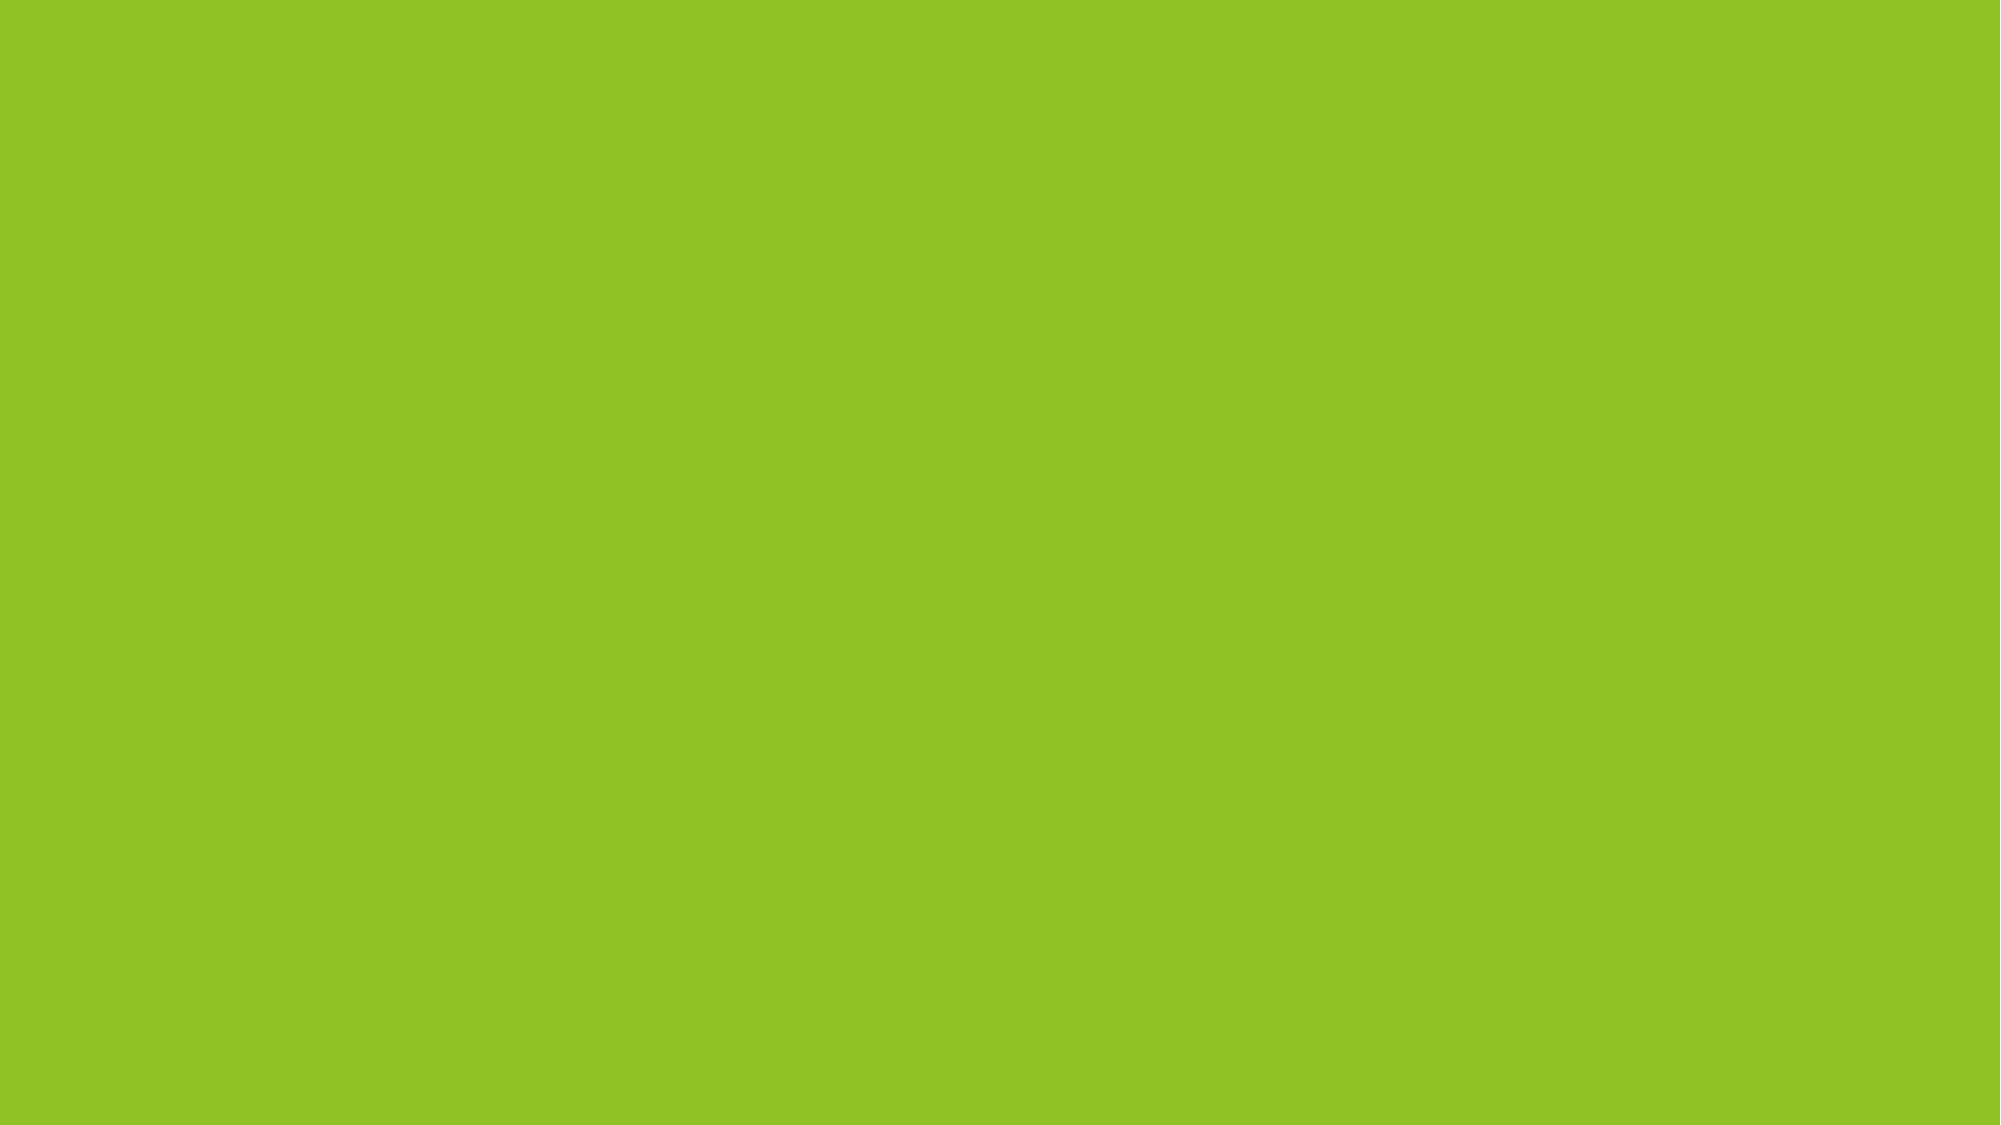

# Mercoledì 19 giugno 2024 Circolo PD Limbiate
Indipendenza
Conoscenza
 PILLOLE DI ECONOMIA
Consapevolezza